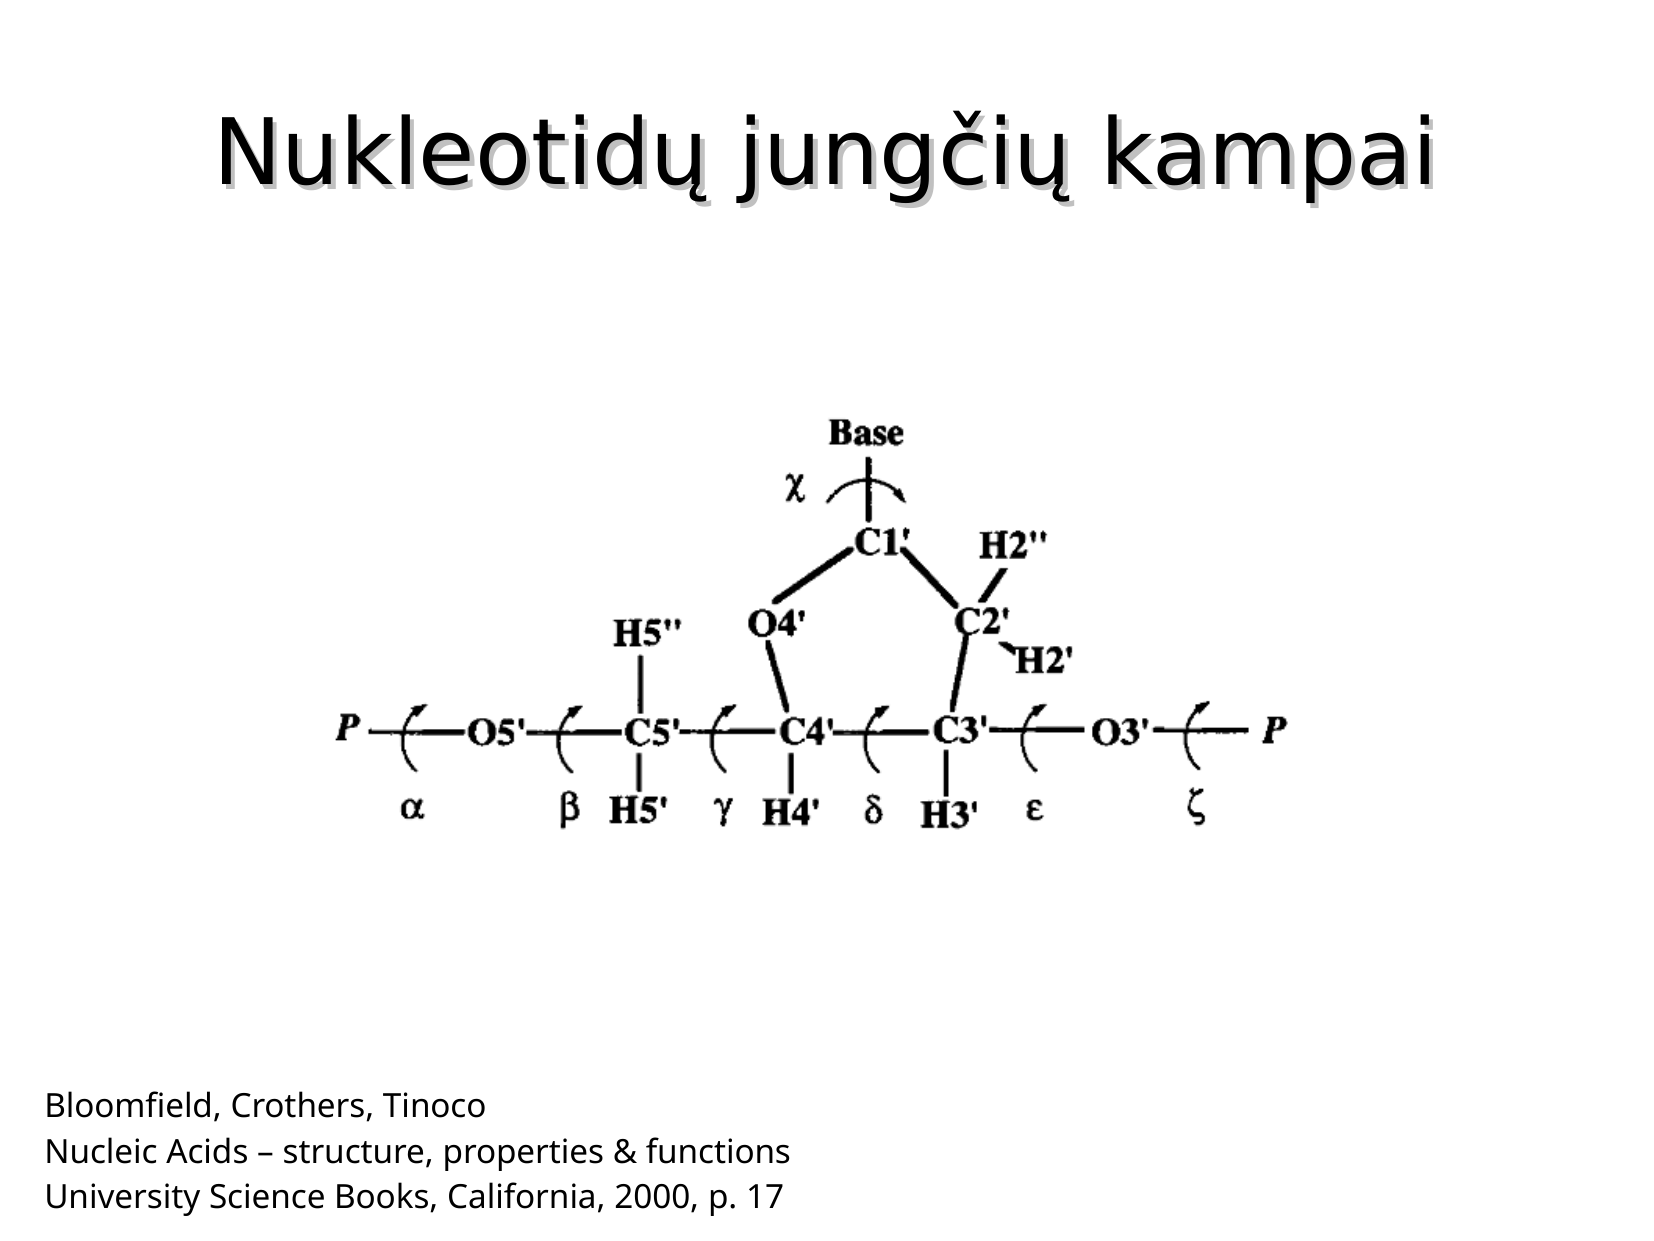

# Nukleotidų jungčių kampai
Bloomfield, Crothers, Tinoco
Nucleic Acids – structure, properties & functions
University Science Books, California, 2000, p. 17